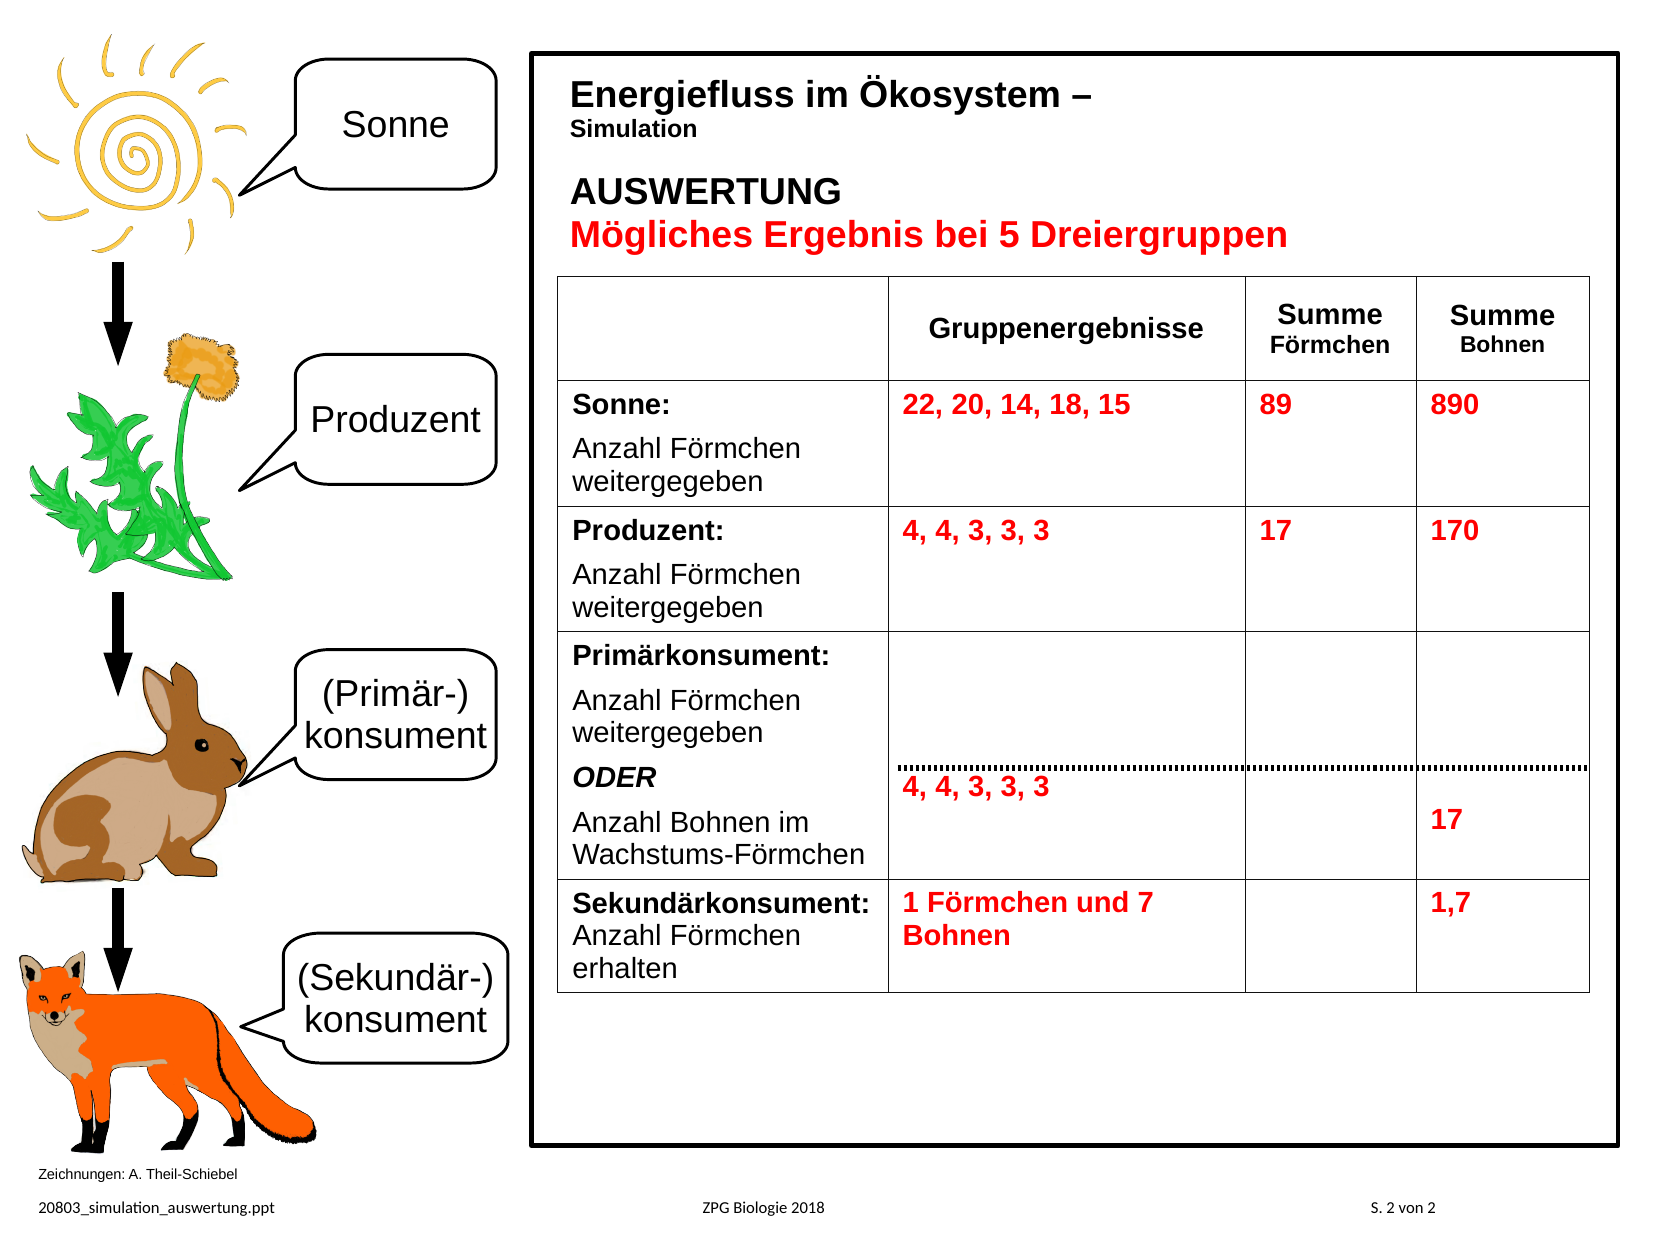

Sonne
Energiefluss im Ökosystem –
Simulation
AUSWERTUNG
Mögliches Ergebnis bei 5 Dreiergruppen
| | Gruppenergebnisse | Summe Förmchen | Summe Bohnen |
| --- | --- | --- | --- |
| Sonne: Anzahl Förmchen weitergegeben | 22, 20, 14, 18, 15 | 89 | 890 |
| Produzent: Anzahl Förmchen weitergegeben | 4, 4, 3, 3, 3 | 17 | 170 |
| Primärkonsument: Anzahl Förmchen weitergegeben ODER Anzahl Bohnen im Wachstums-Förmchen | 4, 4, 3, 3, 3 | | 17 |
| Sekundärkonsument: Anzahl Förmchen erhalten | 1 Förmchen und 7 Bohnen | | 1,7 |
Produzent
(Primär-)
konsument
(Sekundär-)
konsument
Zeichnungen: A. Theil-Schiebel
20803_simulation_auswertung.ppt 						ZPG Biologie 2018 								 S. 2 von 2